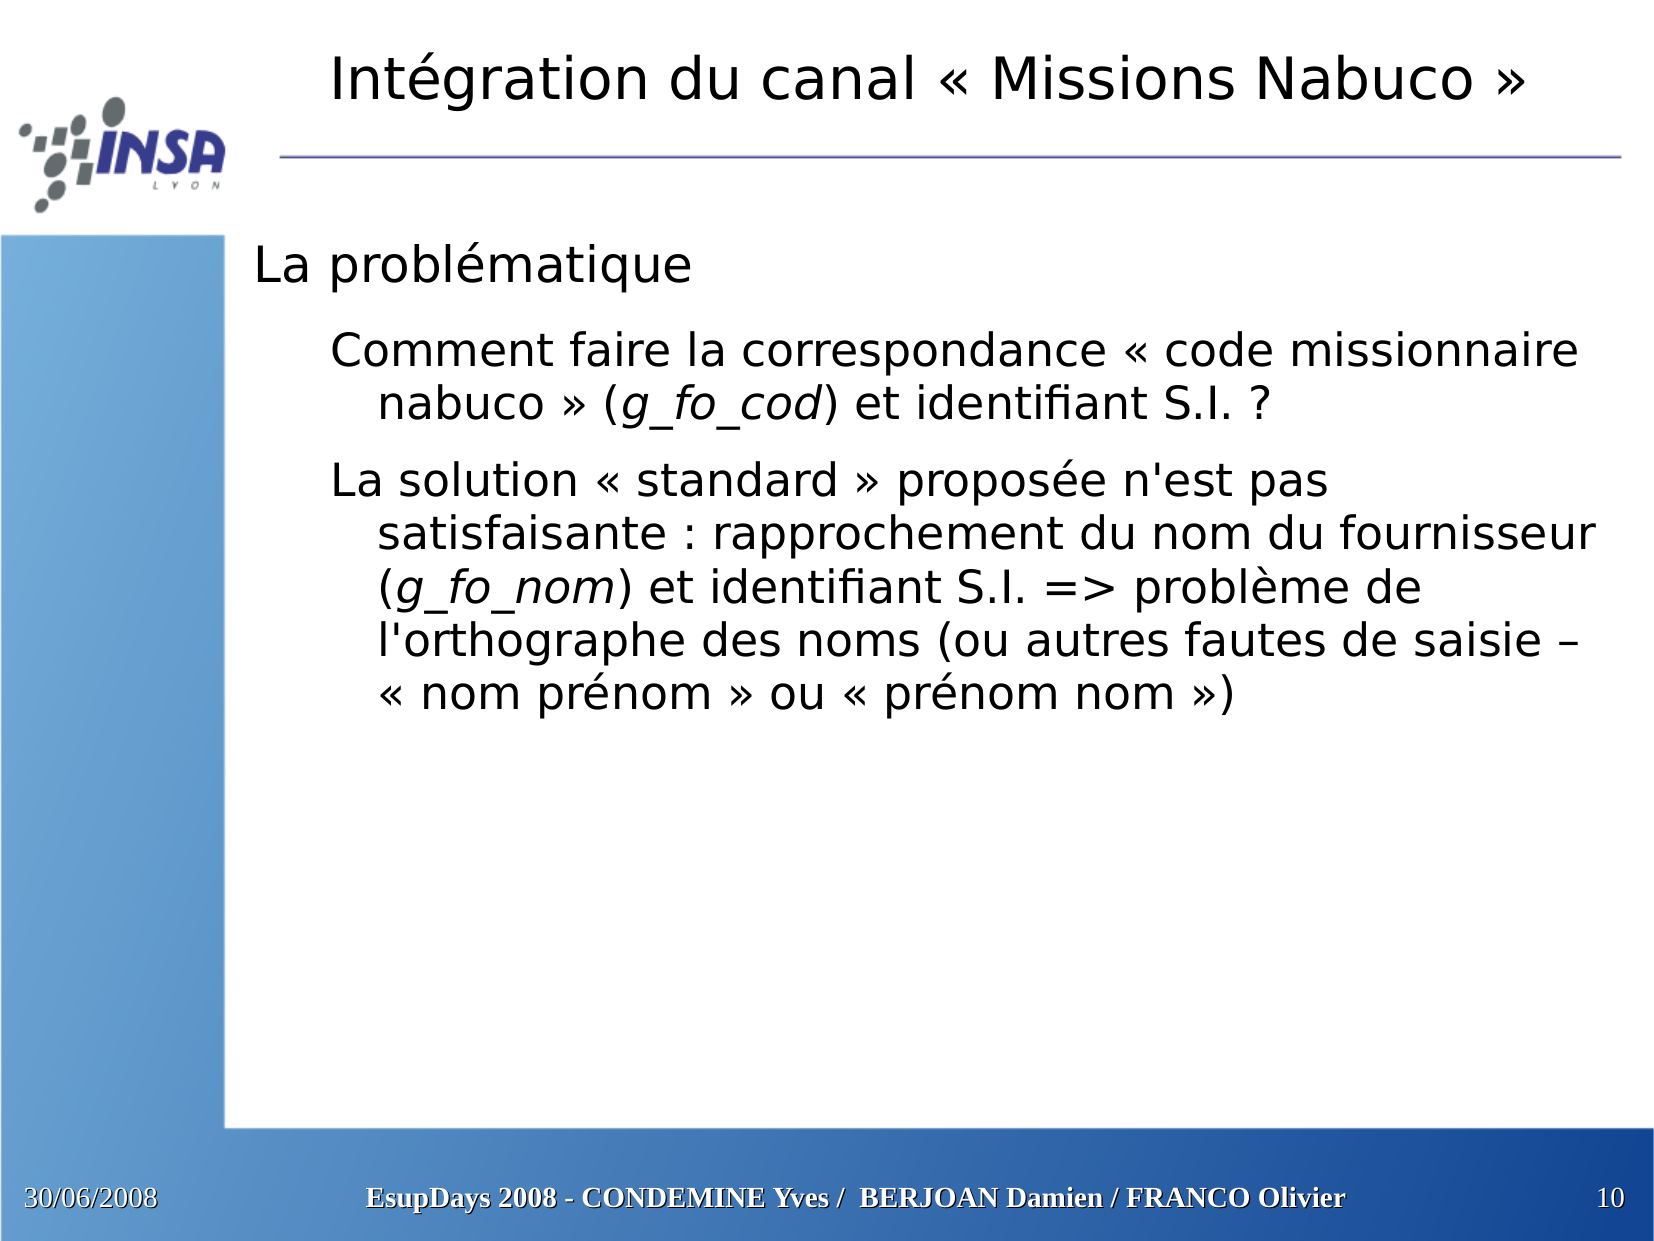

# Intégration du canal « Missions Nabuco »
La problématique
Comment faire la correspondance « code missionnaire nabuco » (g_fo_cod) et identifiant S.I. ?
La solution « standard » proposée n'est pas satisfaisante : rapprochement du nom du fournisseur (g_fo_nom) et identifiant S.I. => problème de l'orthographe des noms (ou autres fautes de saisie – « nom prénom » ou « prénom nom »)
30/06/2008
EsupDays 2008 - CONDEMINE Yves / BERJOAN Damien / FRANCO Olivier
10